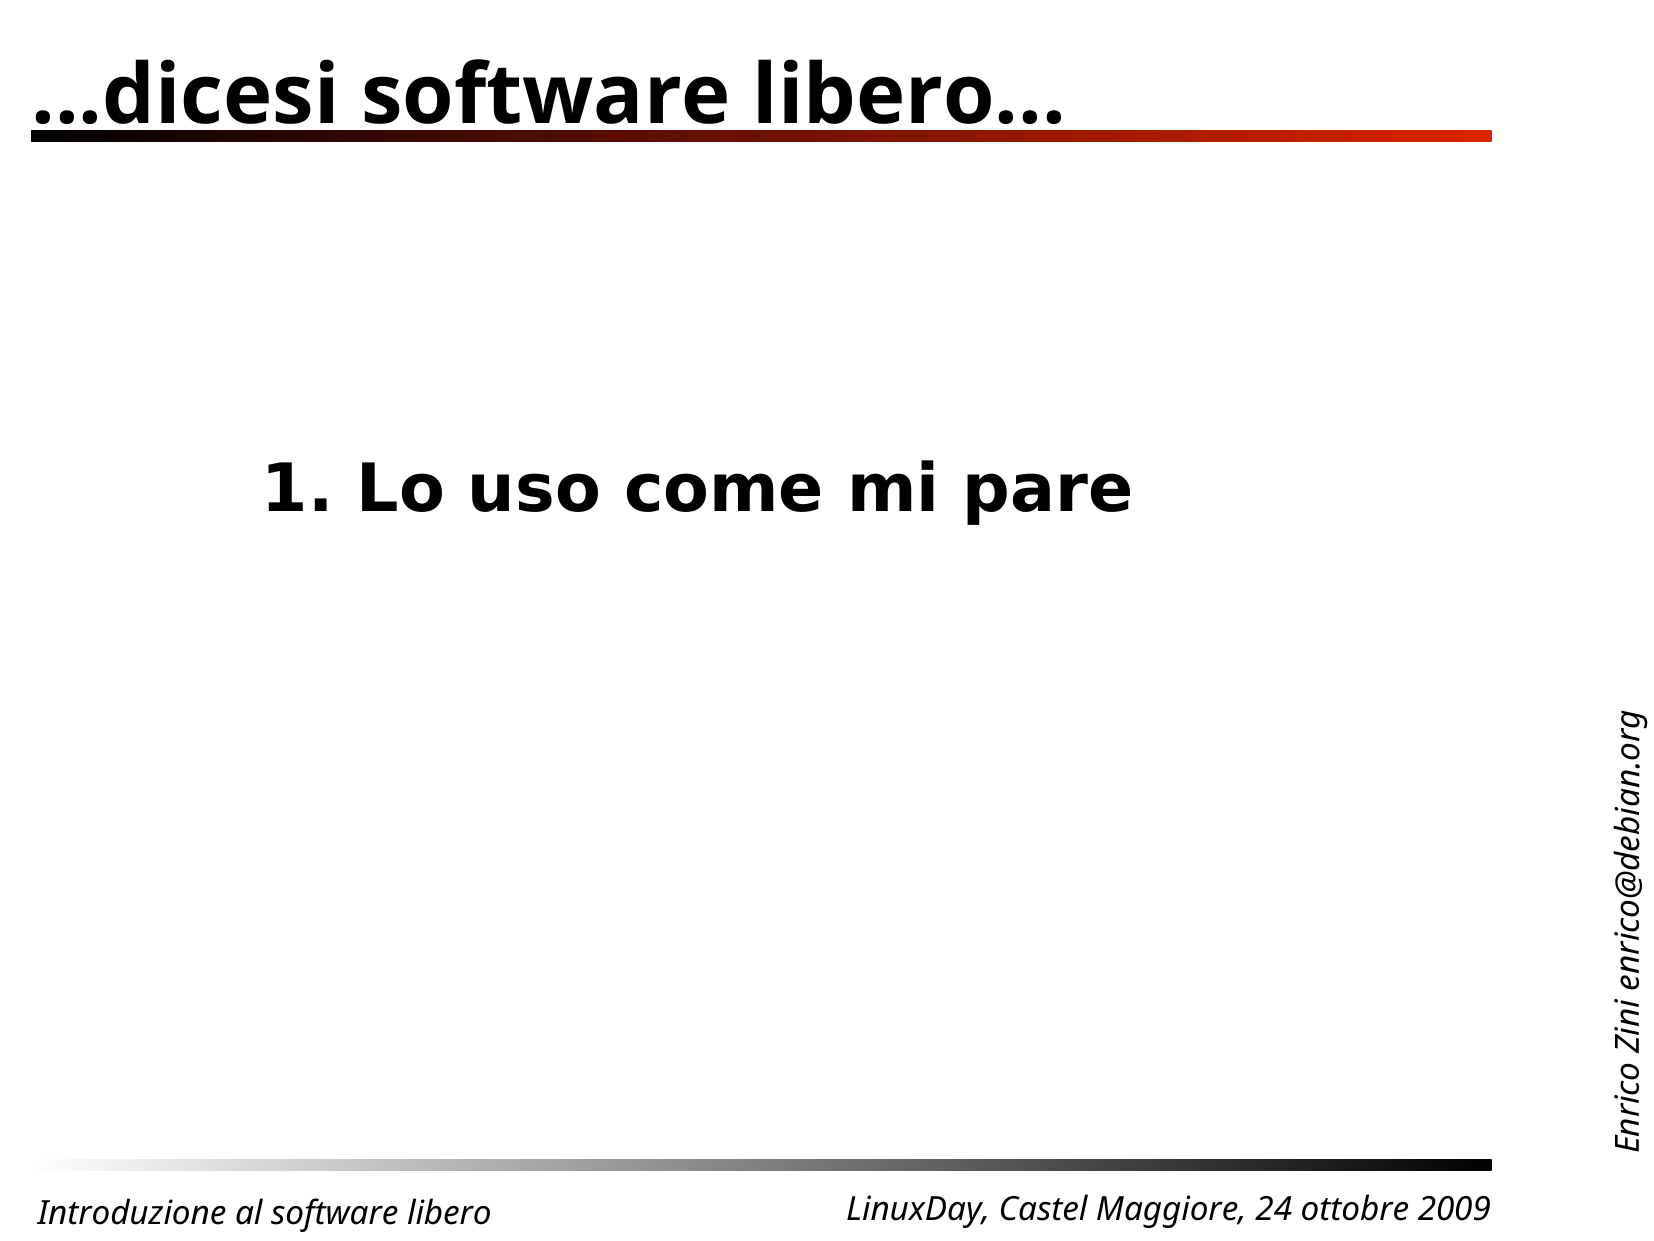

...dicesi software libero...
1. Lo uso come mi pare